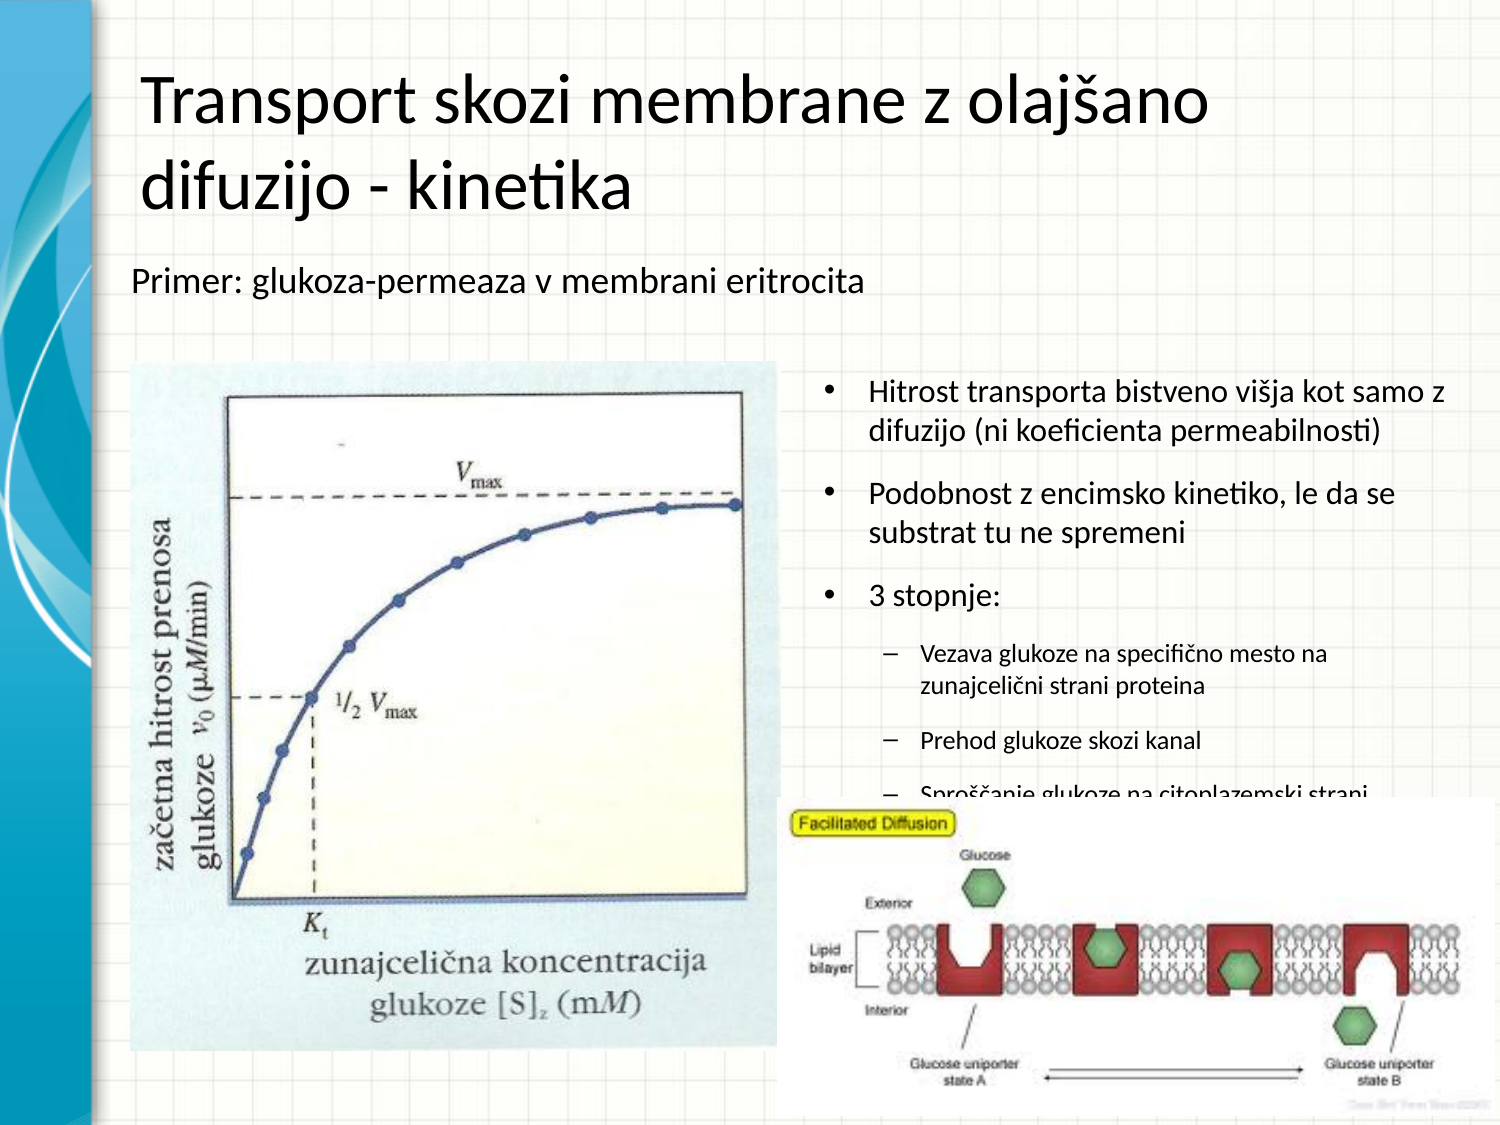

# Transport skozi membrane z olajšano difuzijo - kinetika
Primer: glukoza-permeaza v membrani eritrocita
Hitrost transporta bistveno višja kot samo z difuzijo (ni koeficienta permeabilnosti)
Podobnost z encimsko kinetiko, le da se substrat tu ne spremeni
3 stopnje:
Vezava glukoze na specifično mesto na zunajcelični strani proteina
Prehod glukoze skozi kanal
Sproščanje glukoze na citoplazemski strani